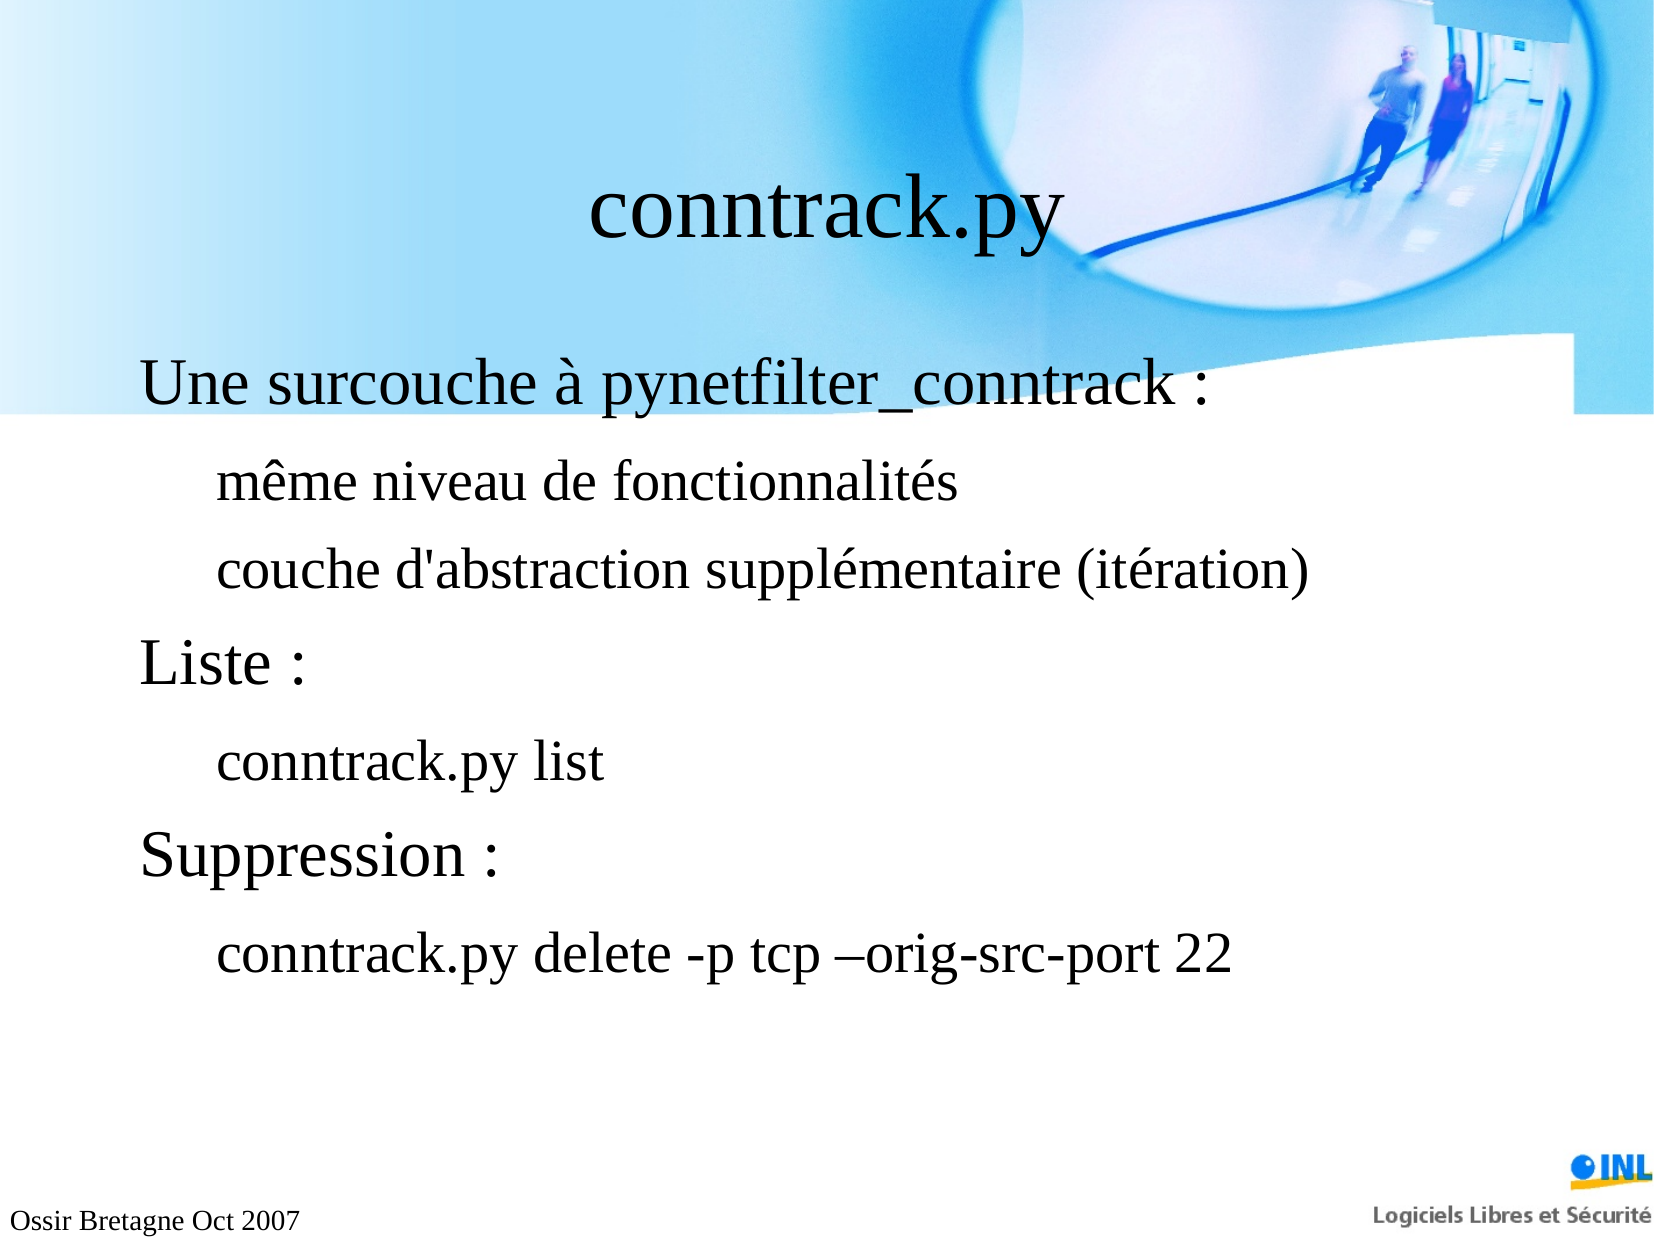

# conntrack.py
Une surcouche à pynetfilter_conntrack :
même niveau de fonctionnalités
couche d'abstraction supplémentaire (itération)
Liste :
conntrack.py list
Suppression :
conntrack.py delete -p tcp –orig-src-port 22